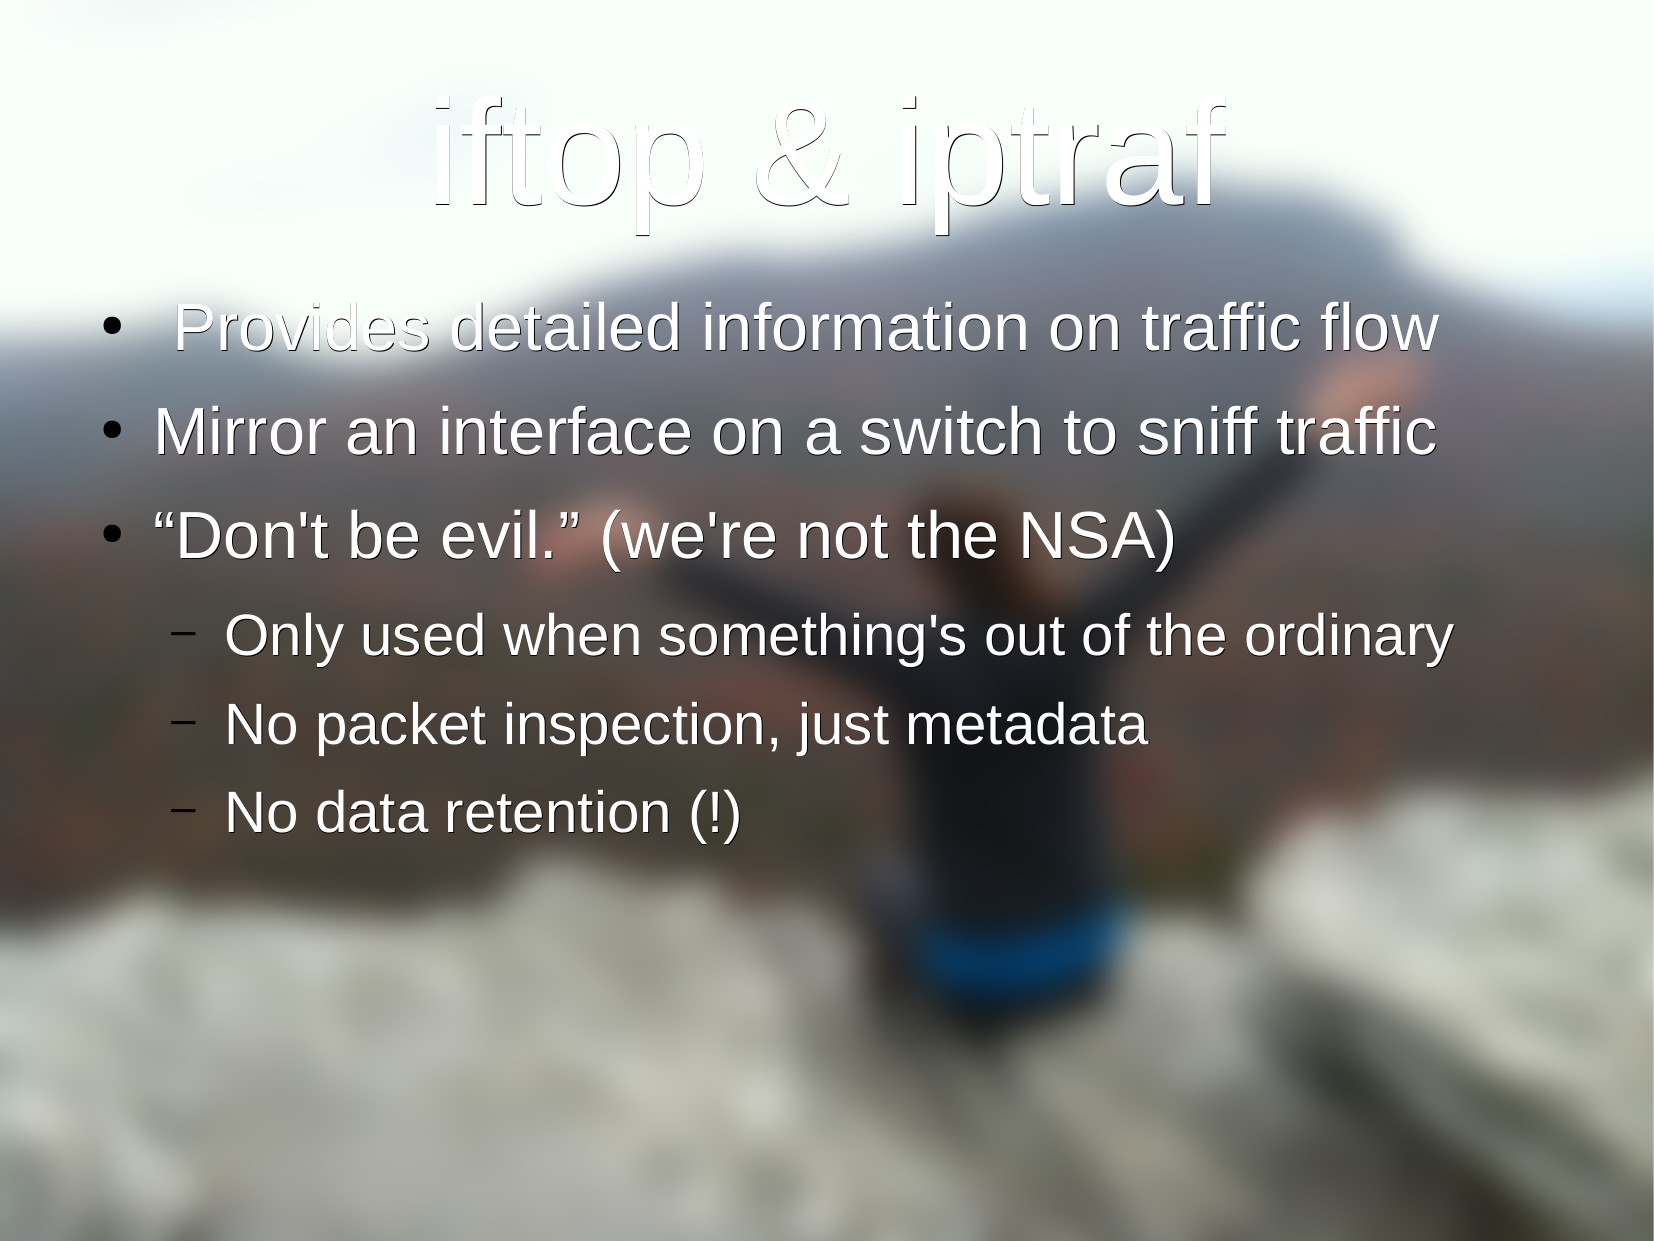

# iftop & iptraf
 Provides detailed information on traffic flow
Mirror an interface on a switch to sniff traffic
“Don't be evil.” (we're not the NSA)
Only used when something's out of the ordinary
No packet inspection, just metadata
No data retention (!)